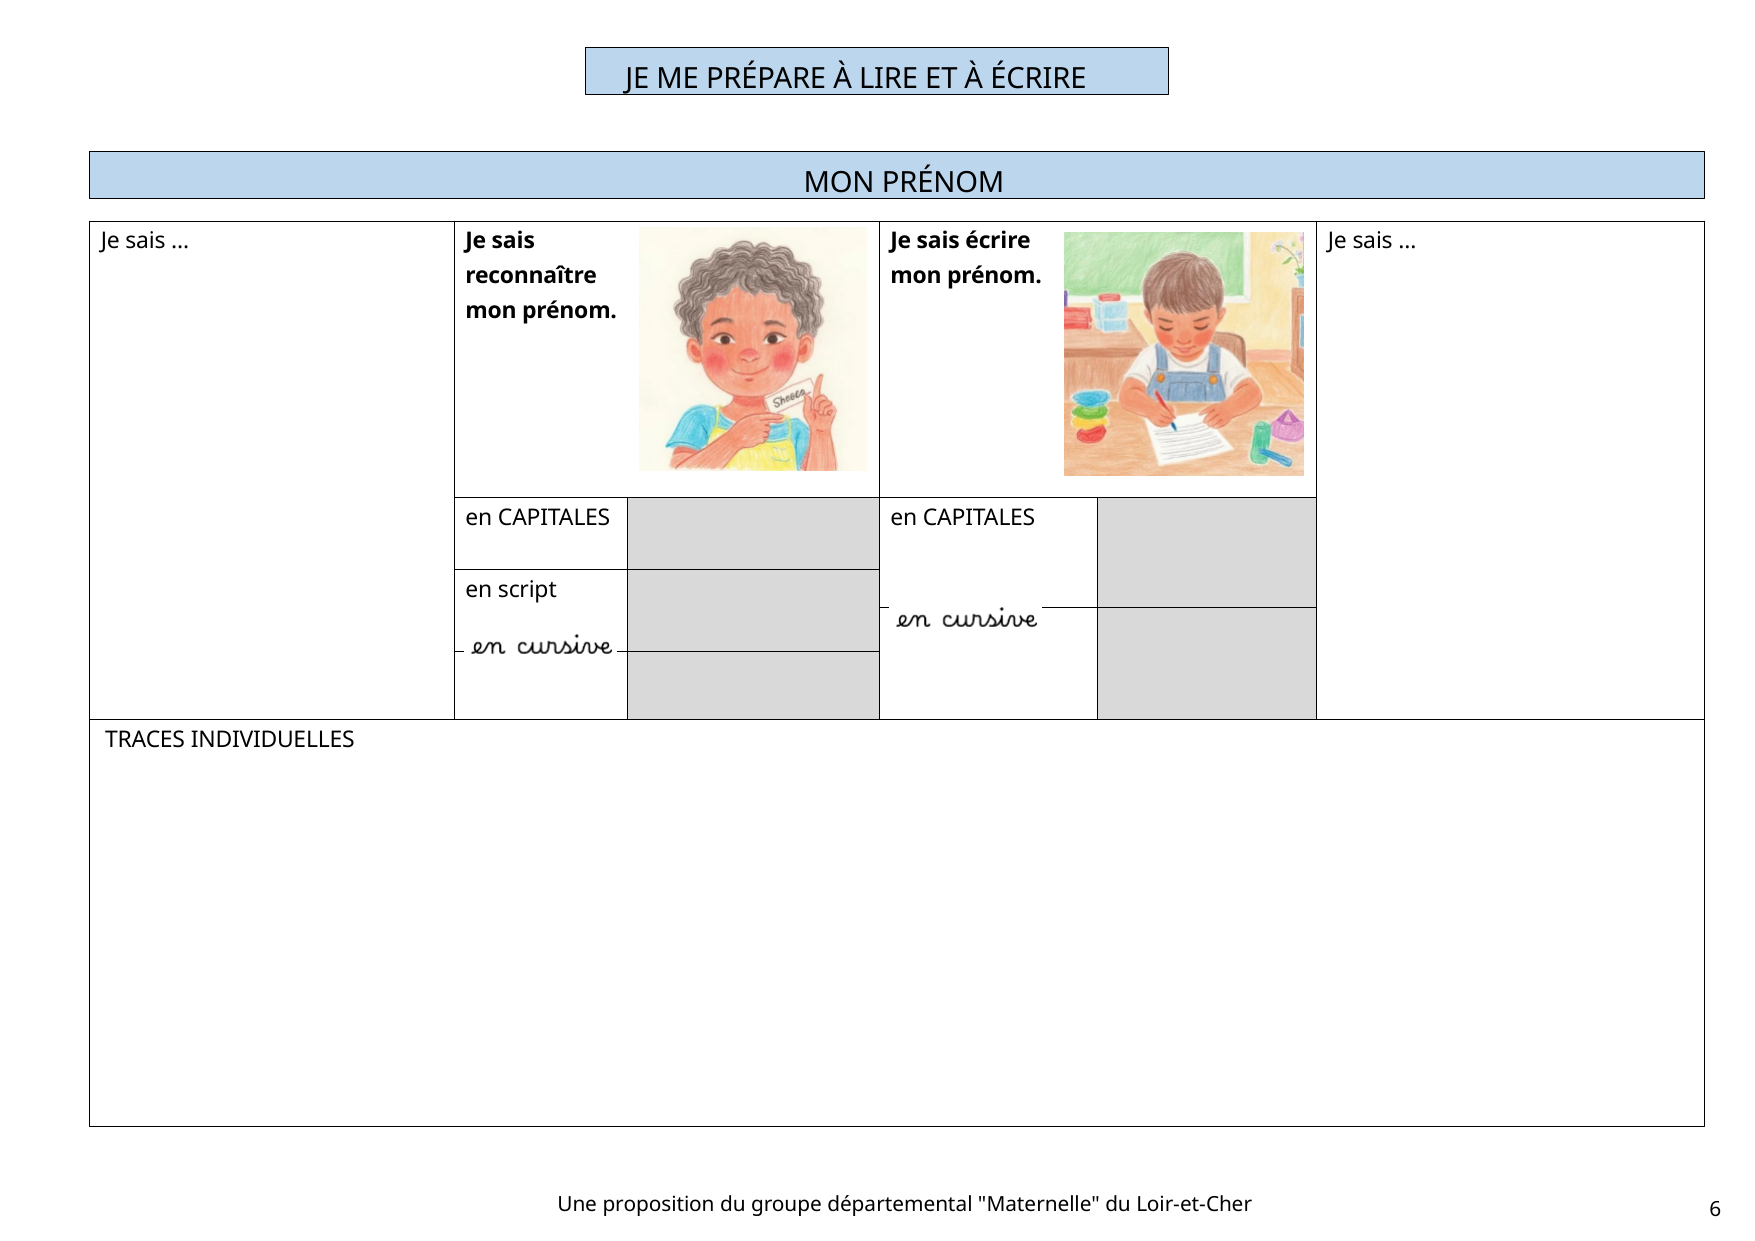

JE ME PRÉPARE À LIRE ET À ÉCRIRE
MON PRÉNOM
| Je sais … | Je sais reconnaître mon prénom. | | Je sais écrire mon prénom. | | Je sais … |
| --- | --- | --- | --- | --- | --- |
| | en CAPITALES | | en CAPITALES | | |
| | en script | | | | |
| | | | | | |
| | | | | | |
TRACES INDIVIDUELLES
Une proposition du groupe départemental "Maternelle" du Loir-et-Cher
6